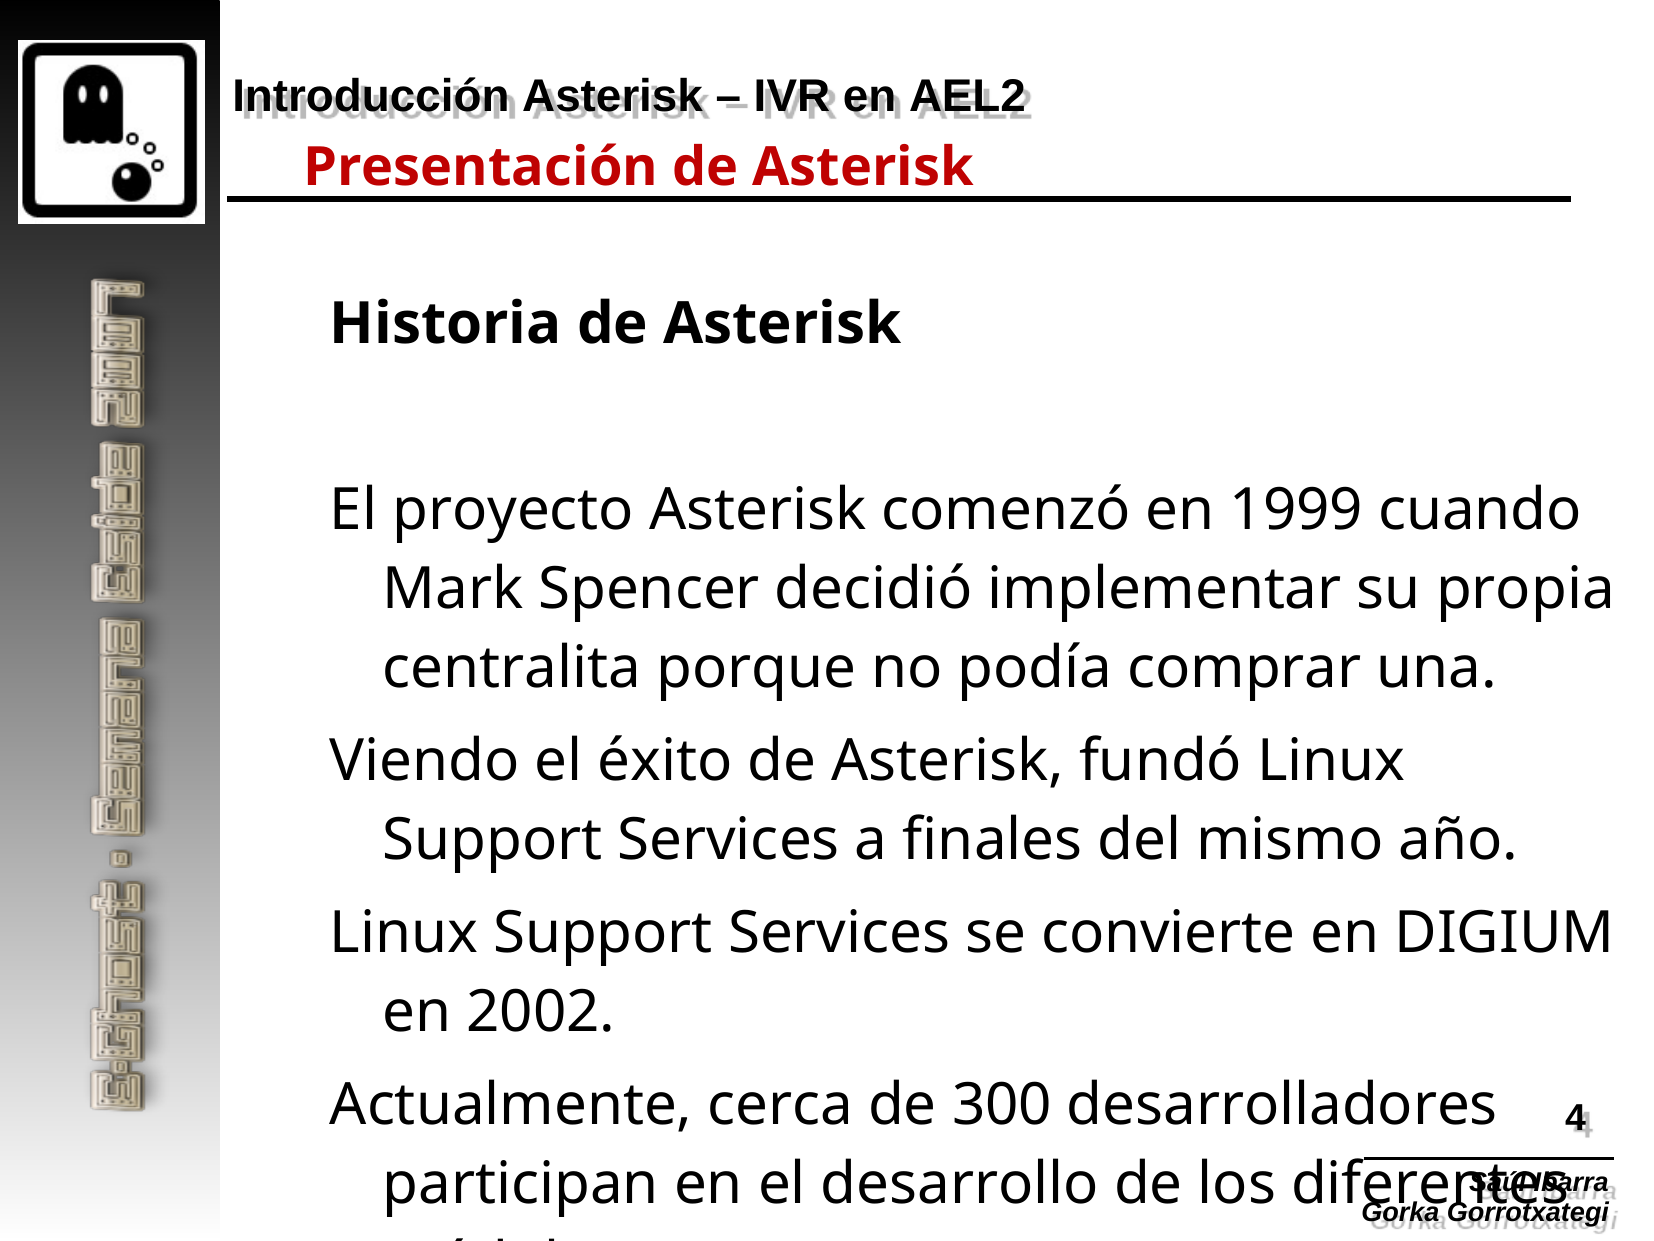

Presentación de Asterisk
# Historia de Asterisk
El proyecto Asterisk comenzó en 1999 cuando Mark Spencer decidió implementar su propia centralita porque no podía comprar una.
Viendo el éxito de Asterisk, fundó Linux Support Services a finales del mismo año.
Linux Support Services se convierte en DIGIUM en 2002.
Actualmente, cerca de 300 desarrolladores participan en el desarrollo de los diferentes módulos.